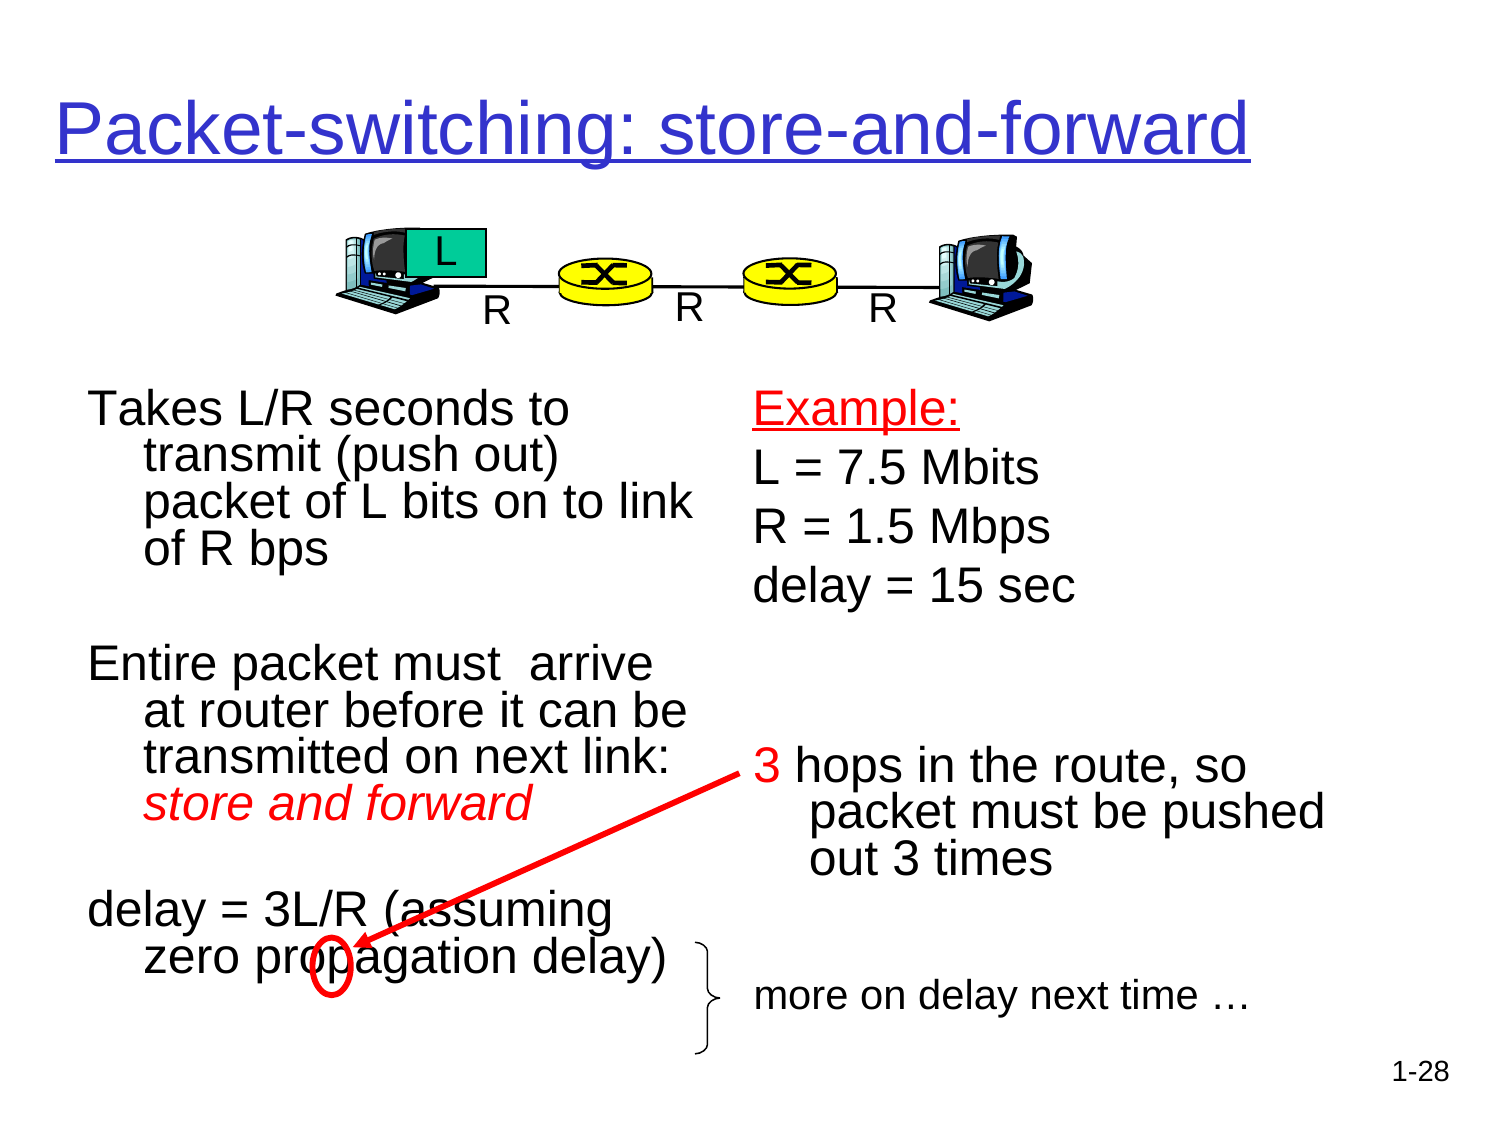

# Packet-switching: store-and-forward
L
R
R
R
Takes L/R seconds to transmit (push out) packet of L bits on to link of R bps
Entire packet must arrive at router before it can be transmitted on next link: store and forward
delay = 3L/R (assuming zero propagation delay)
Example:
L = 7.5 Mbits
R = 1.5 Mbps
delay = 15 sec
3 hops in the route, so packet must be pushed out 3 times
more on delay next time …
28